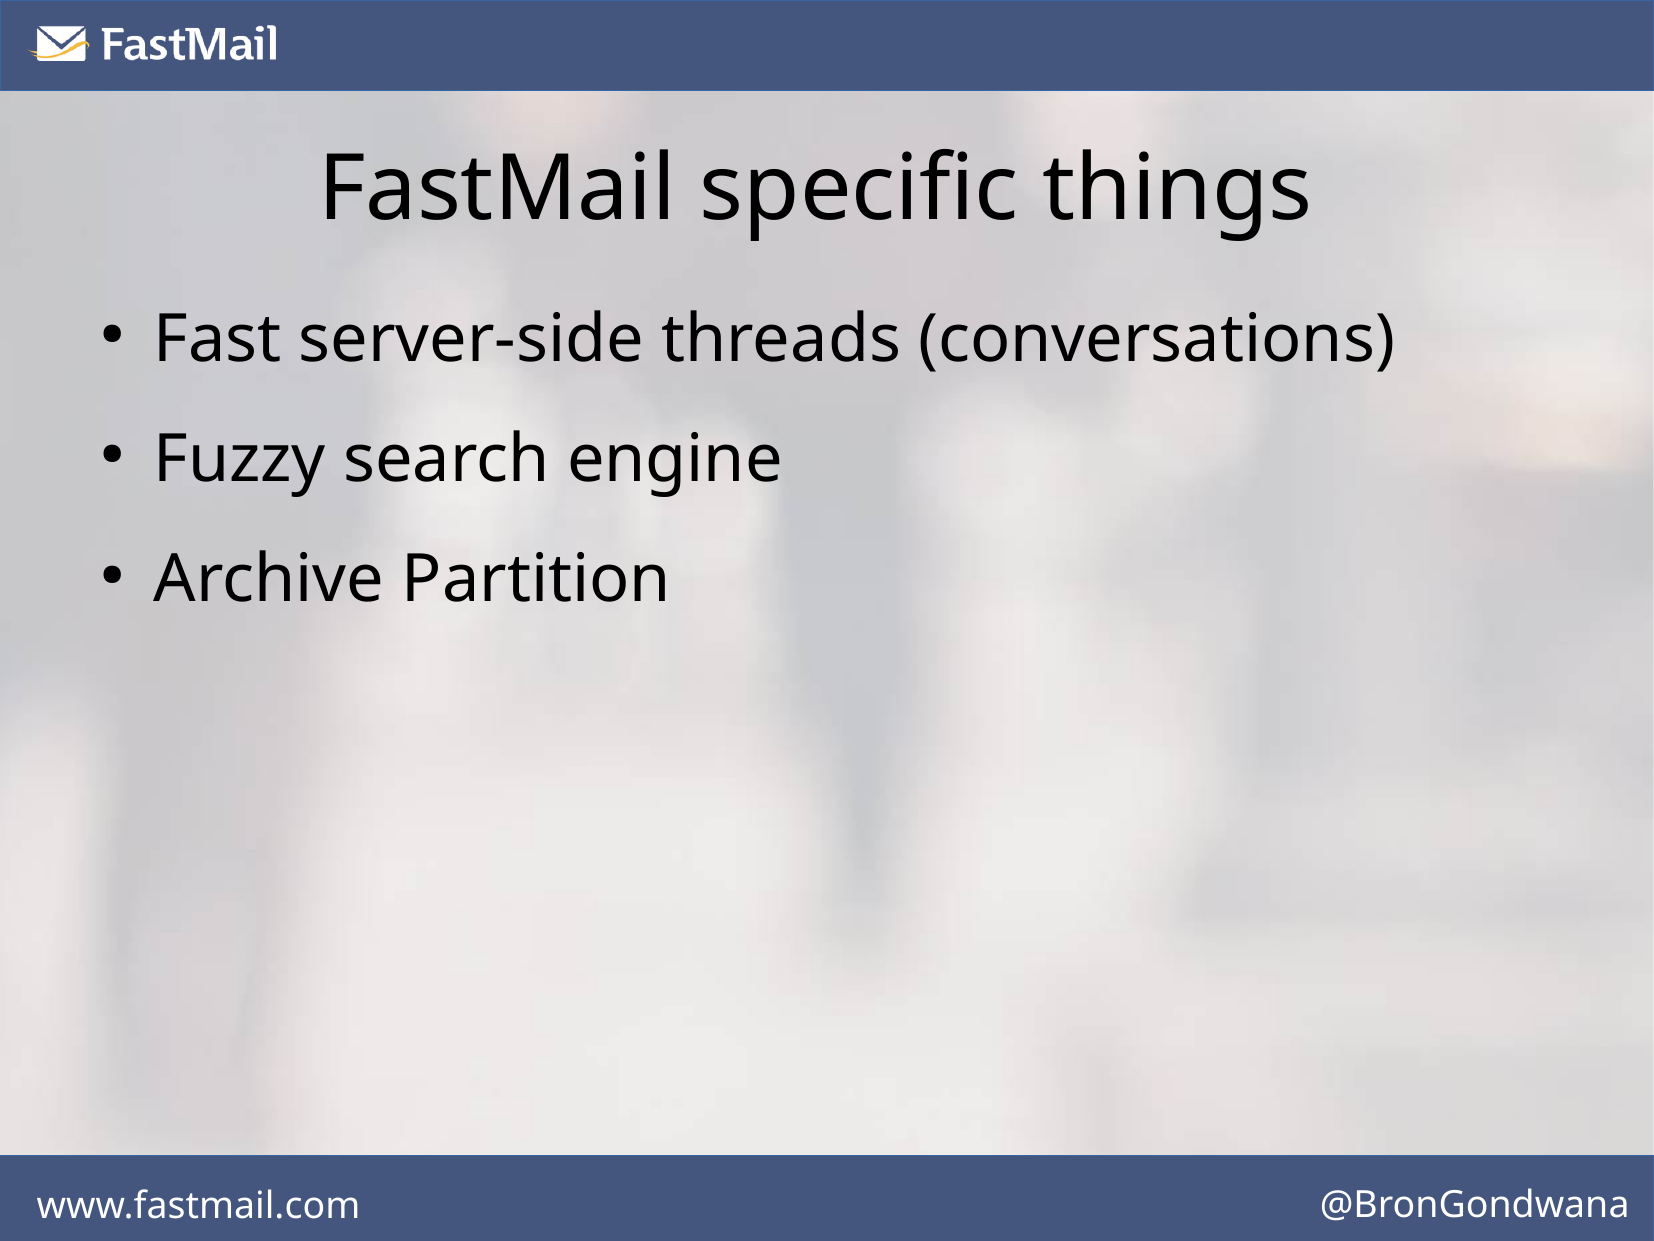

# FastMail specific things
Fast server-side threads (conversations)
Fuzzy search engine
Archive Partition